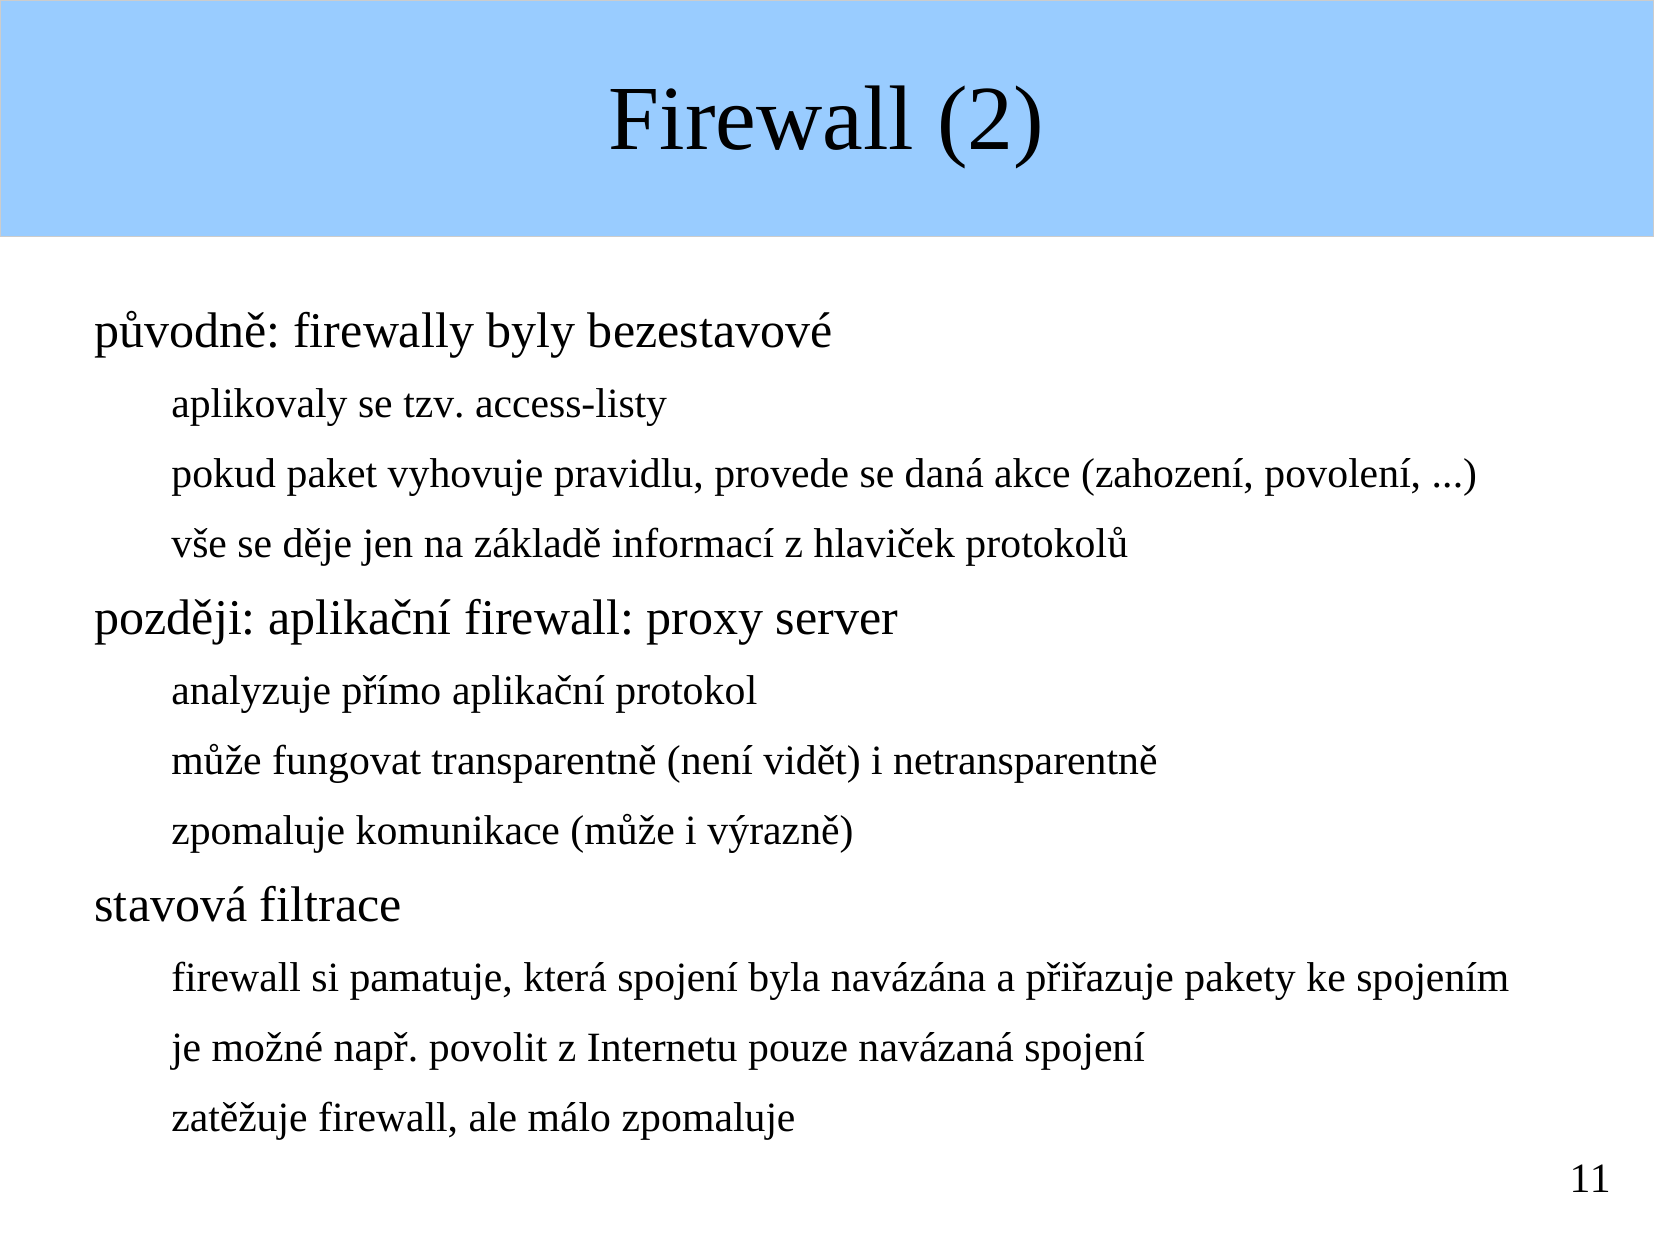

# Firewall (2)
původně: firewally byly bezestavové
aplikovaly se tzv. access-listy
pokud paket vyhovuje pravidlu, provede se daná akce (zahození, povolení, ...)
vše se děje jen na základě informací z hlaviček protokolů
později: aplikační firewall: proxy server
analyzuje přímo aplikační protokol
může fungovat transparentně (není vidět) i netransparentně
zpomaluje komunikace (může i výrazně)
stavová filtrace
firewall si pamatuje, která spojení byla navázána a přiřazuje pakety ke spojením
je možné např. povolit z Internetu pouze navázaná spojení
zatěžuje firewall, ale málo zpomaluje